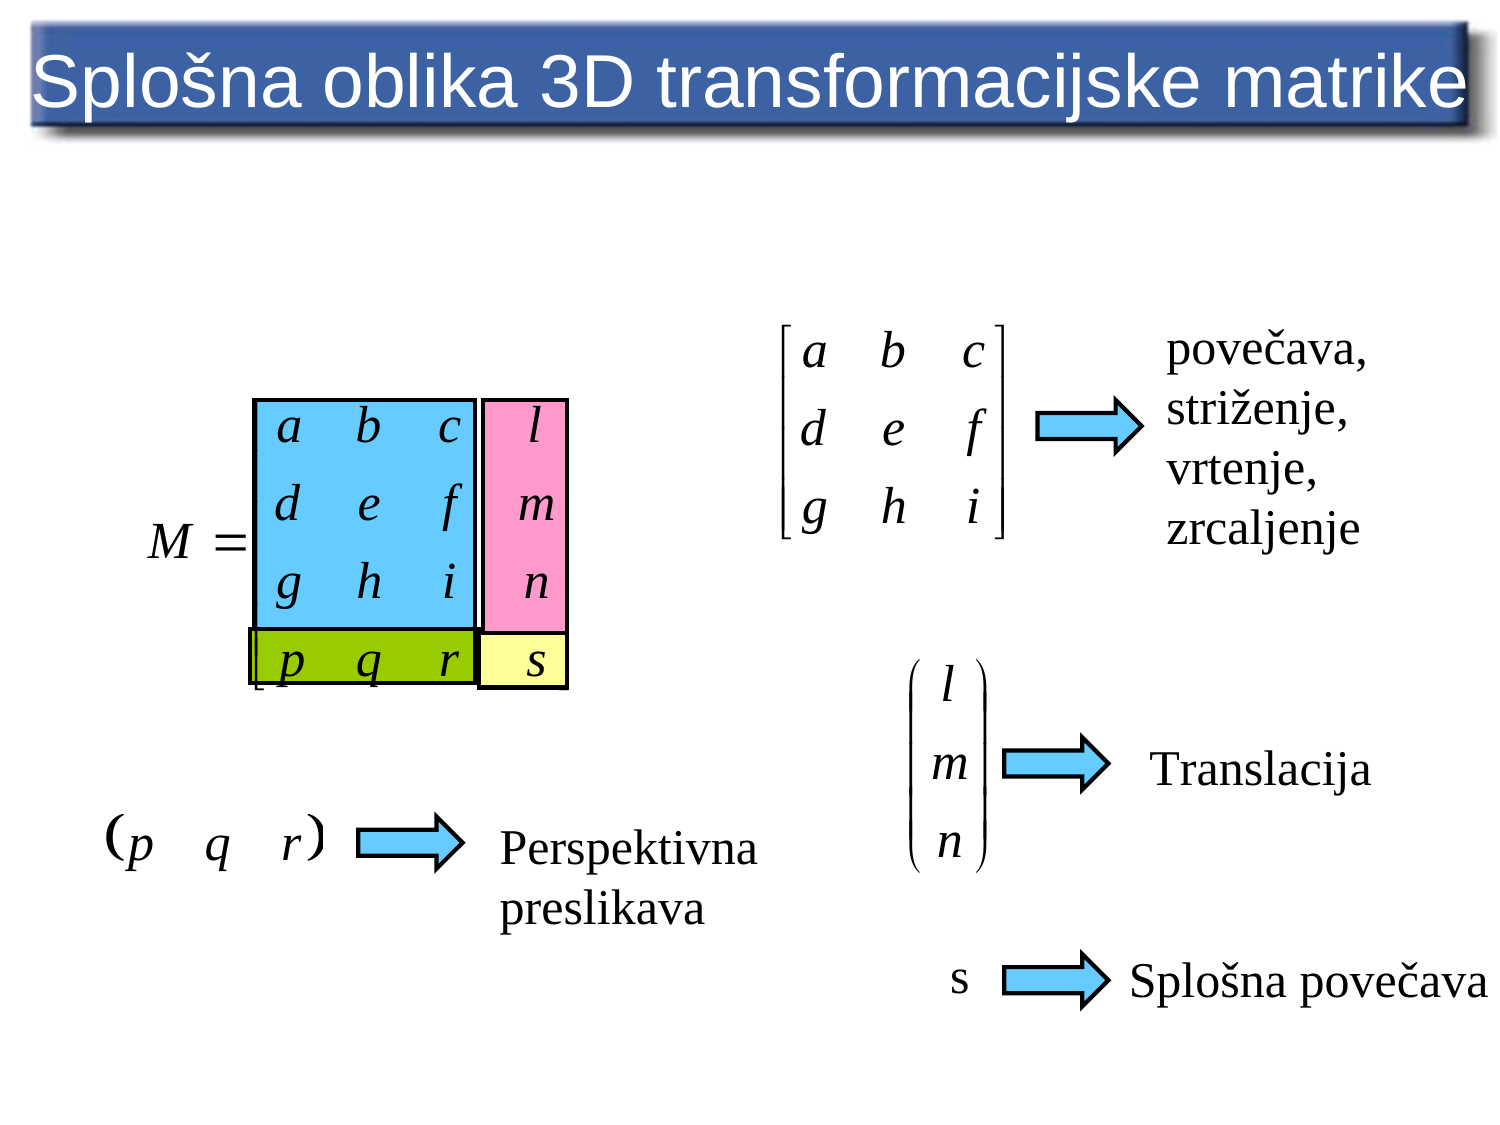

# Splošna oblika 3D transformacijske matrike
povečava, striženje, vrtenje, zrcaljenje
Translacija
Perspektivna preslikava
s
Splošna povečava